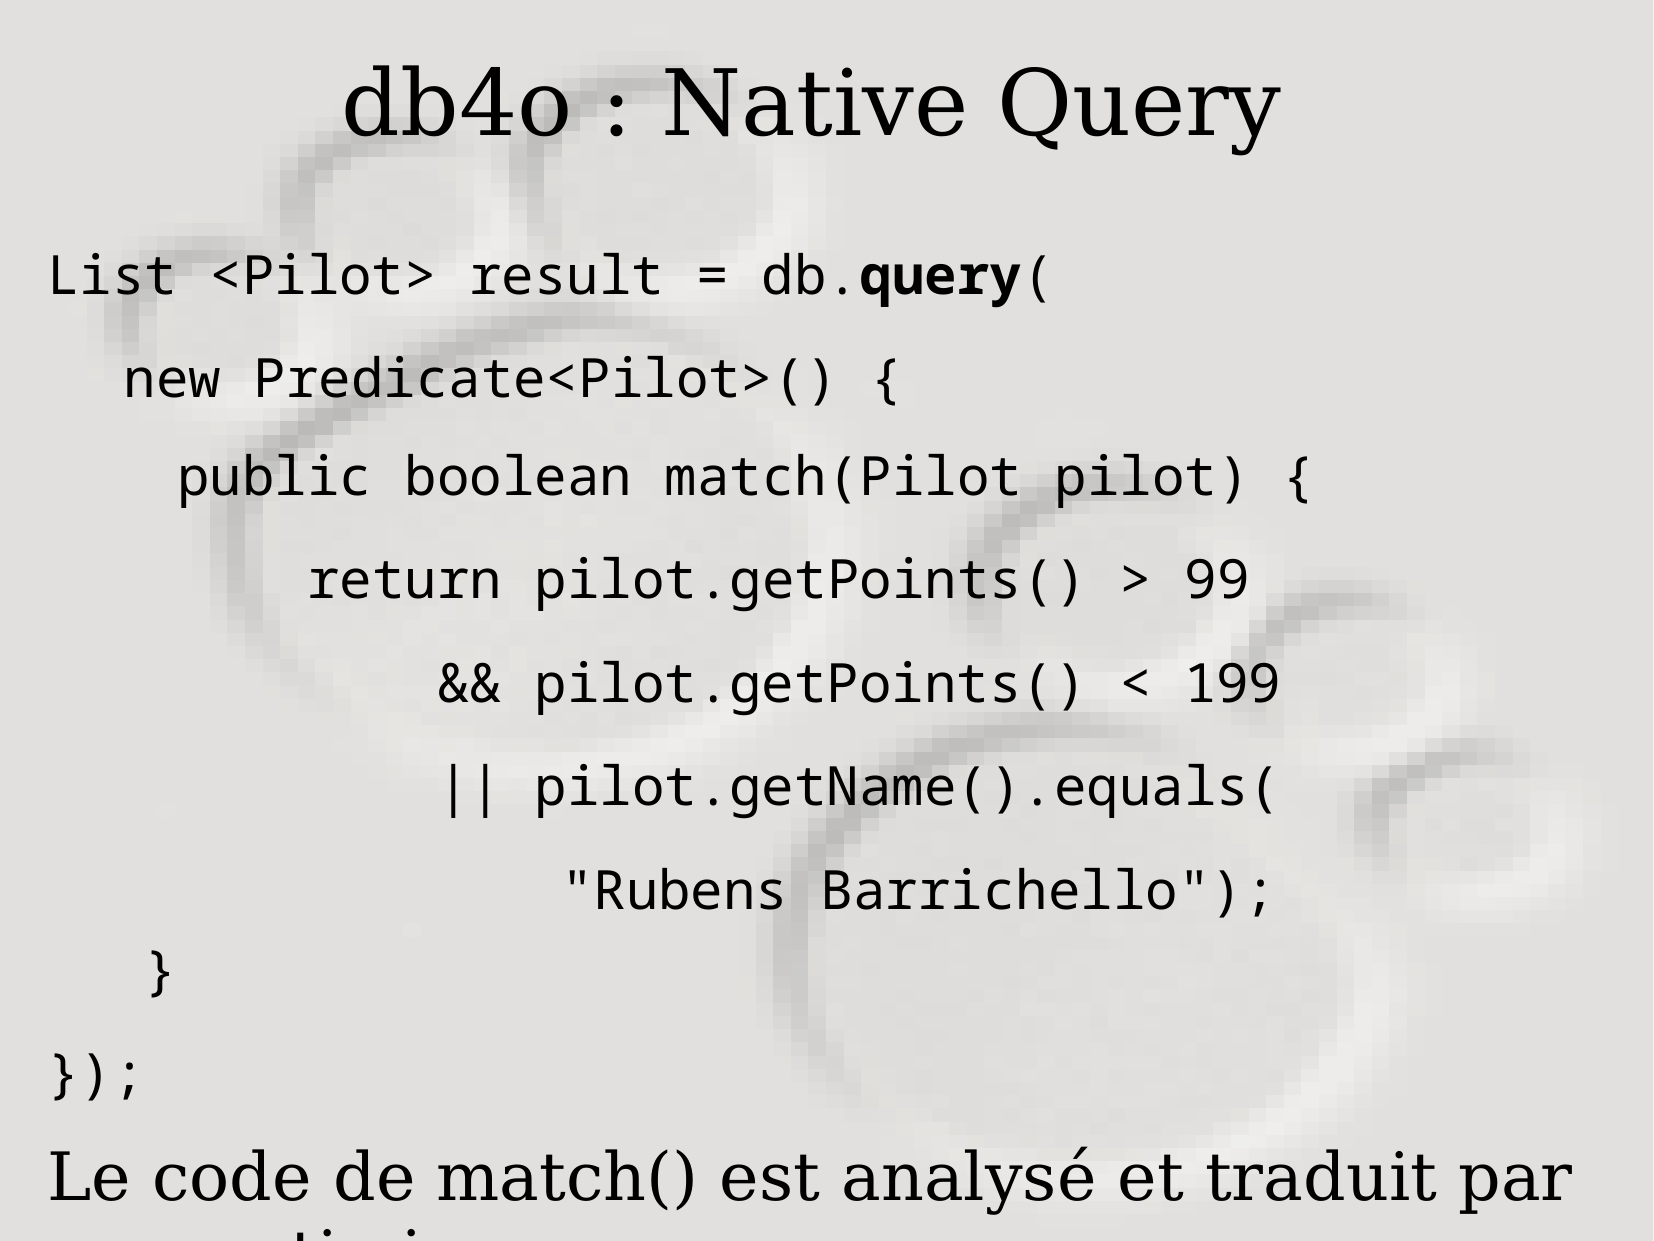

# db4o : Native Query
List <Pilot> result = db.query(
new Predicate<Pilot>() {
 public boolean match(Pilot pilot) {
 return pilot.getPoints() > 99
 && pilot.getPoints() < 199
 || pilot.getName().equals(
"Rubens Barrichello");
 }
});
Le code de match() est analysé et traduit par un optimiseur.